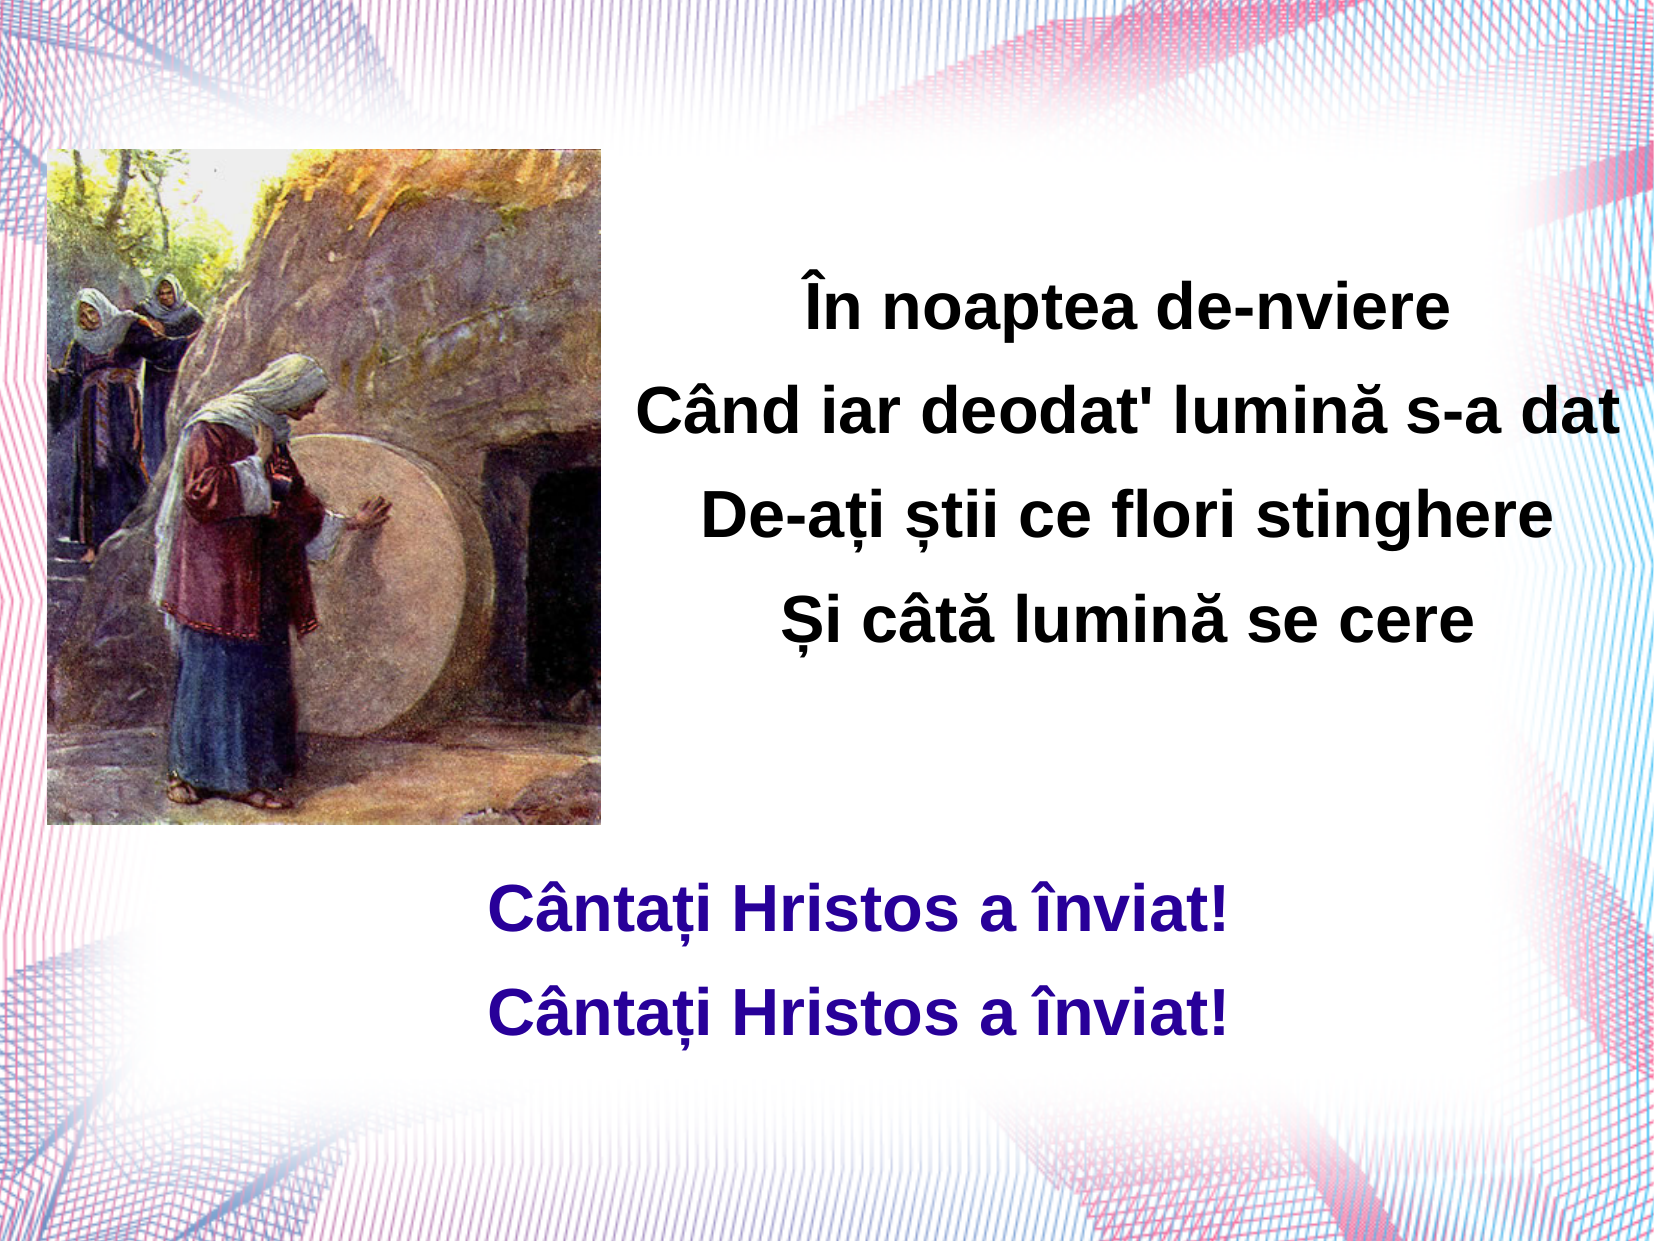

# În noaptea de-nviere
Când iar deodat' lumină s-a dat
De-ați știi ce flori stinghere
Și câtă lumină se cere
Cântați Hristos a înviat!
Cântați Hristos a înviat!